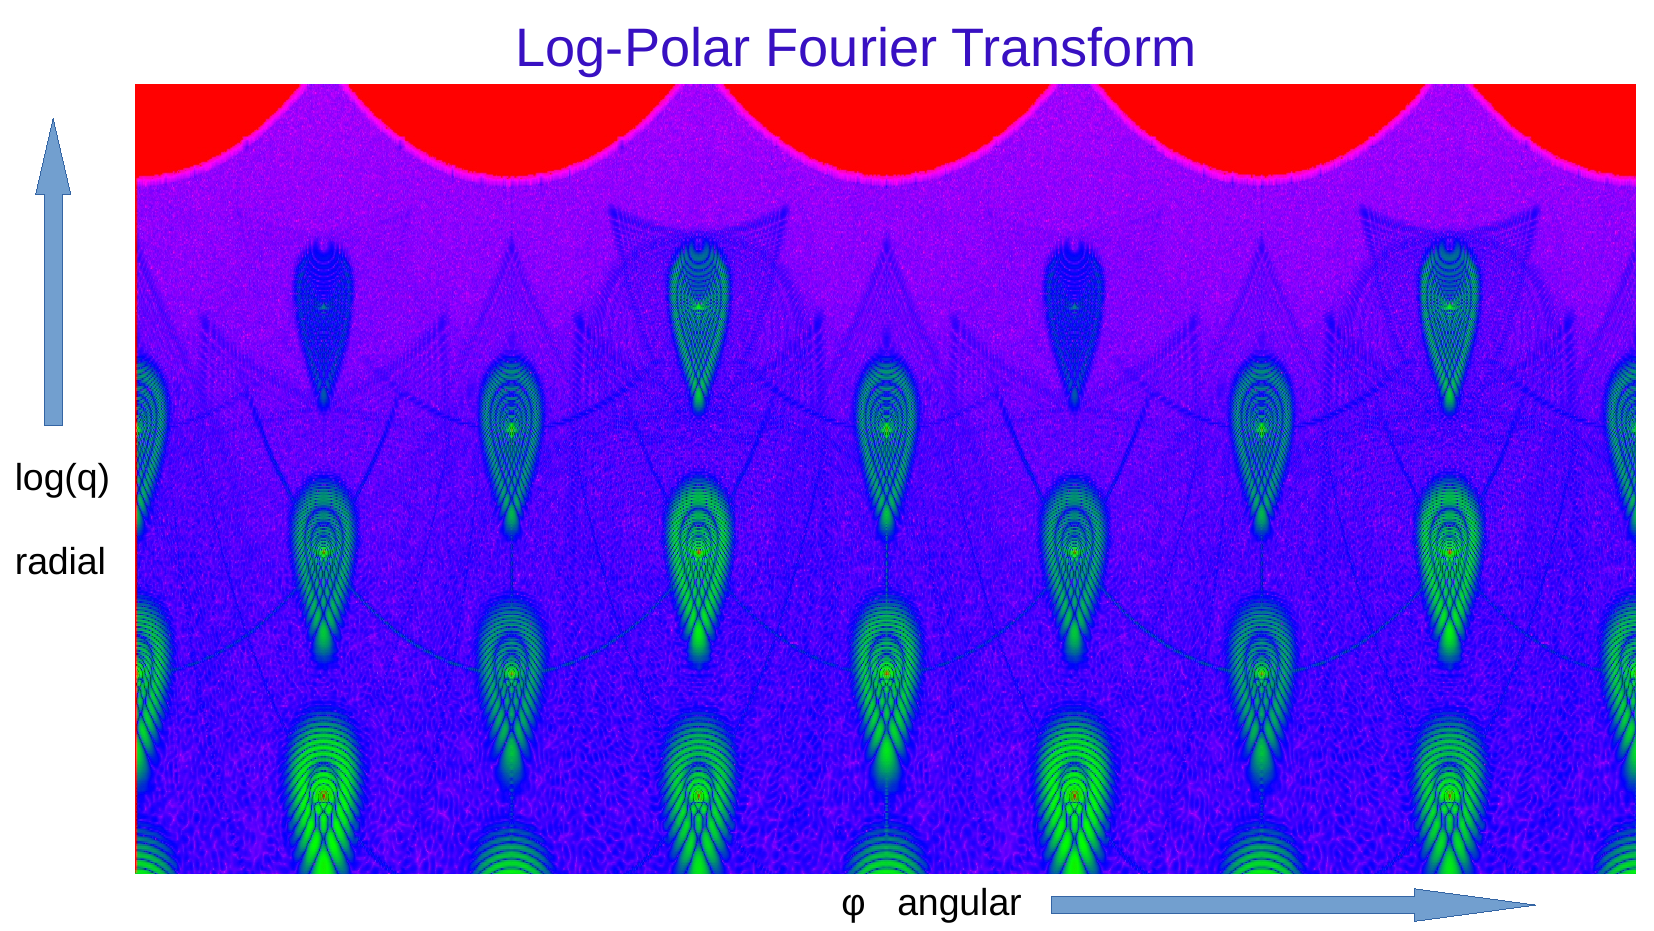

# Log-Polar Fourier Transform
log(q)
radial
φ angular